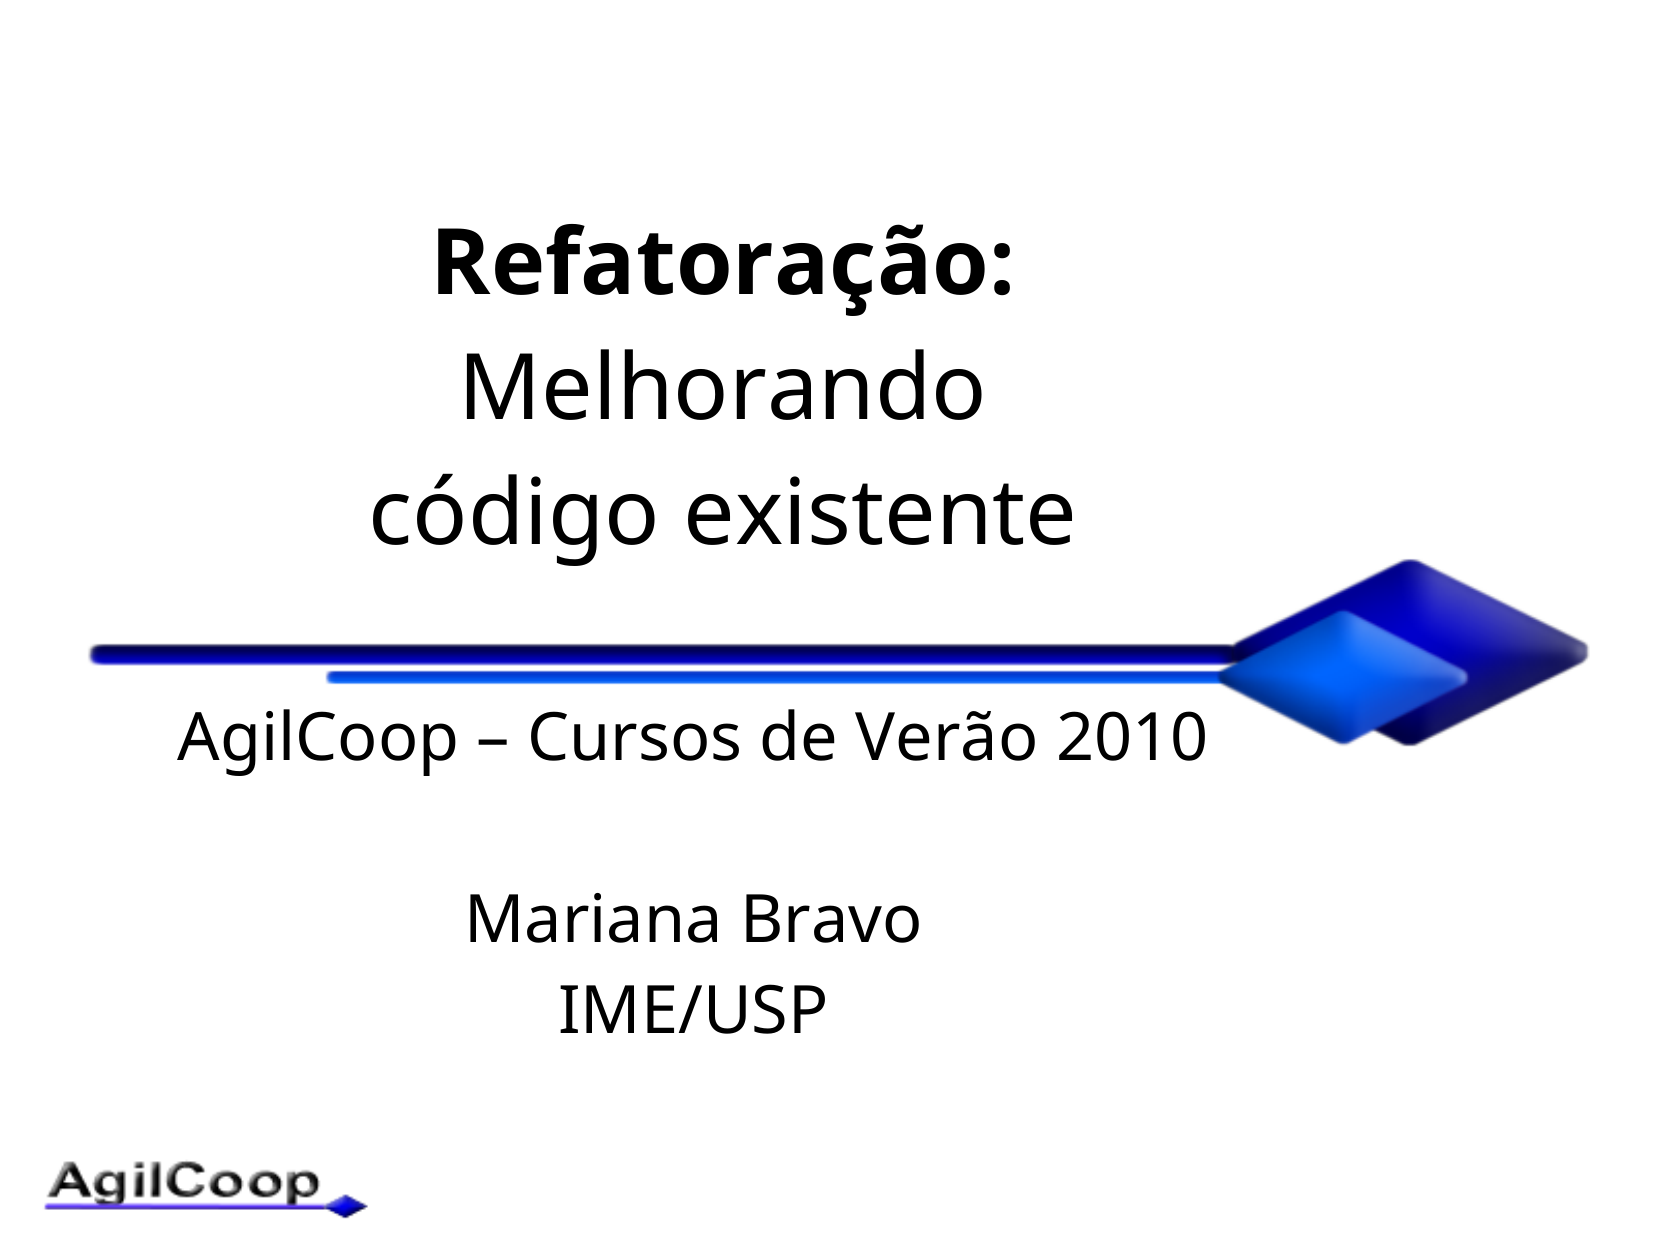

# Refatoração: Melhorando código existente
AgilCoop – Cursos de Verão 2010
Mariana Bravo
IME/USP